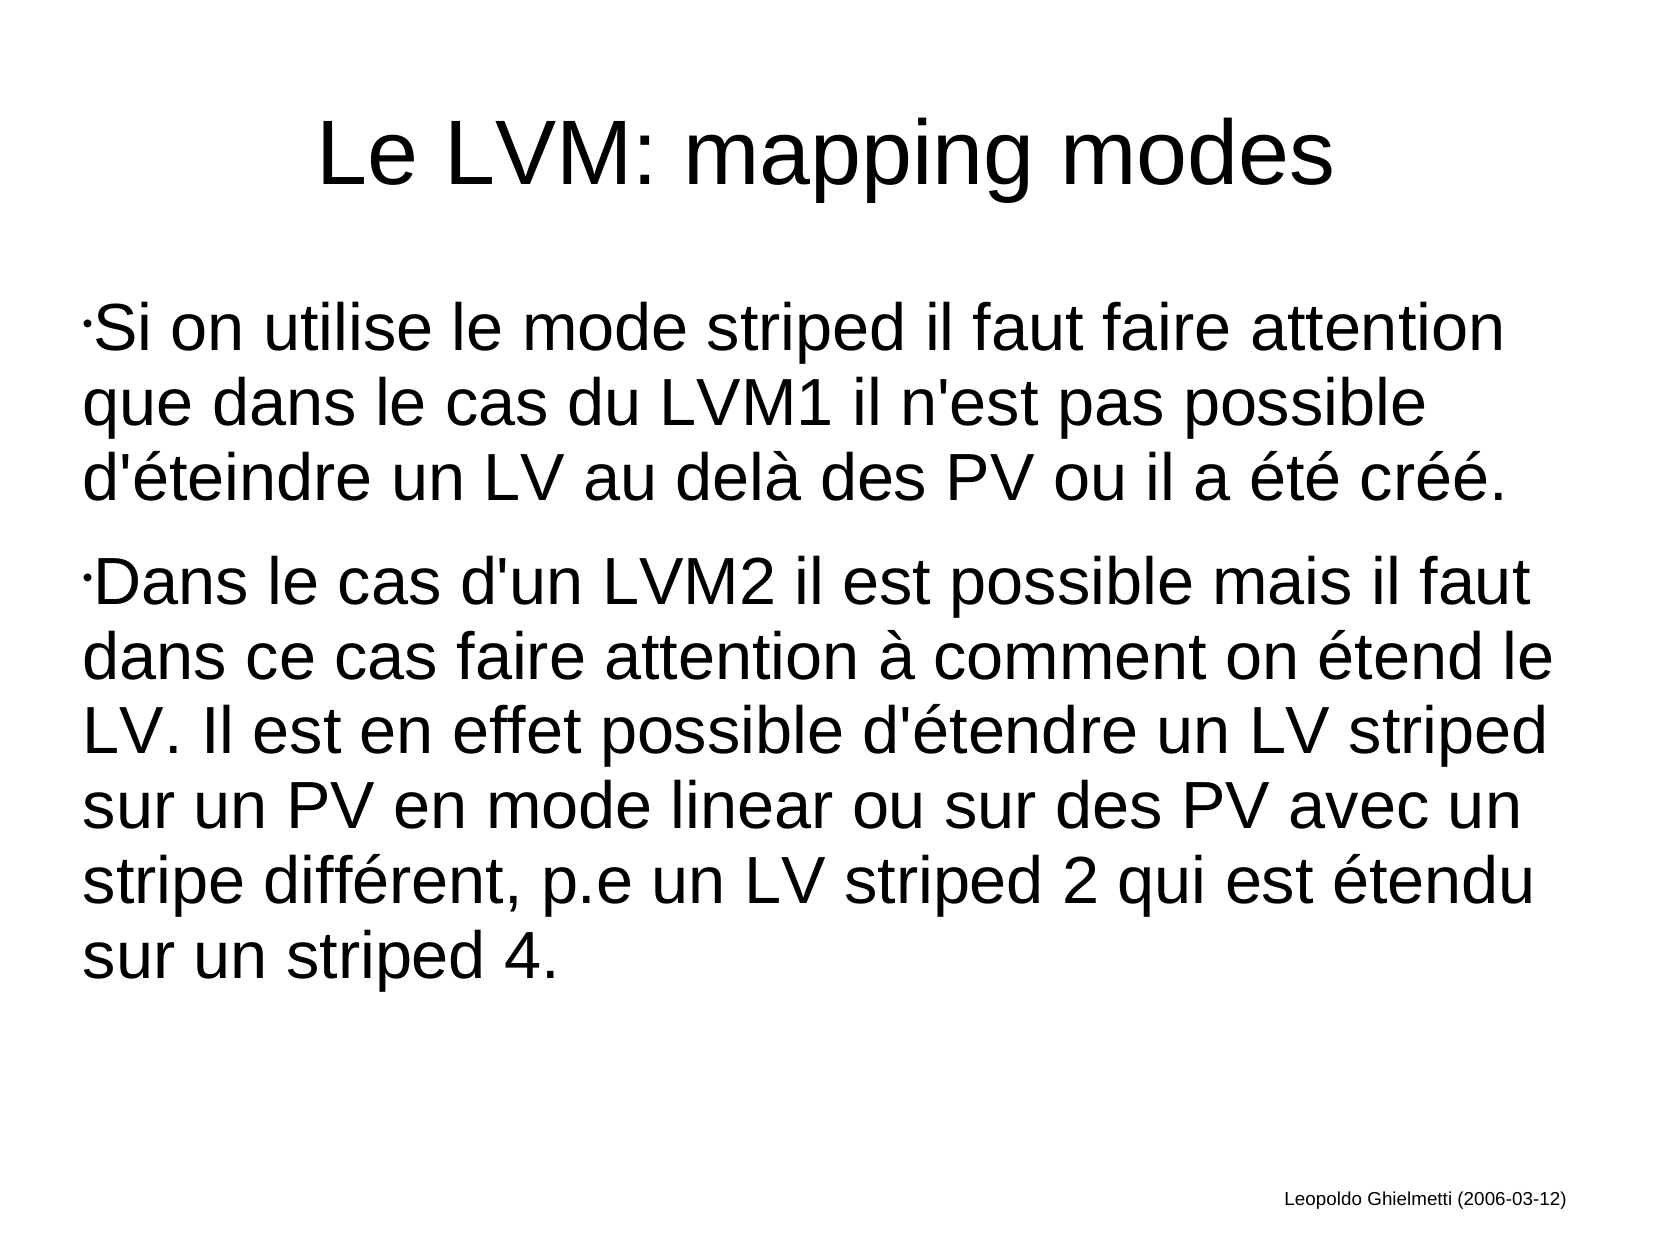

# Le LVM: mapping modes
Si on utilise le mode striped il faut faire attention que dans le cas du LVM1 il n'est pas possible d'éteindre un LV au delà des PV ou il a été créé.
Dans le cas d'un LVM2 il est possible mais il faut dans ce cas faire attention à comment on étend le LV. Il est en effet possible d'étendre un LV striped sur un PV en mode linear ou sur des PV avec un stripe différent, p.e un LV striped 2 qui est étendu sur un striped 4.
Leopoldo Ghielmetti (2006-03-12)